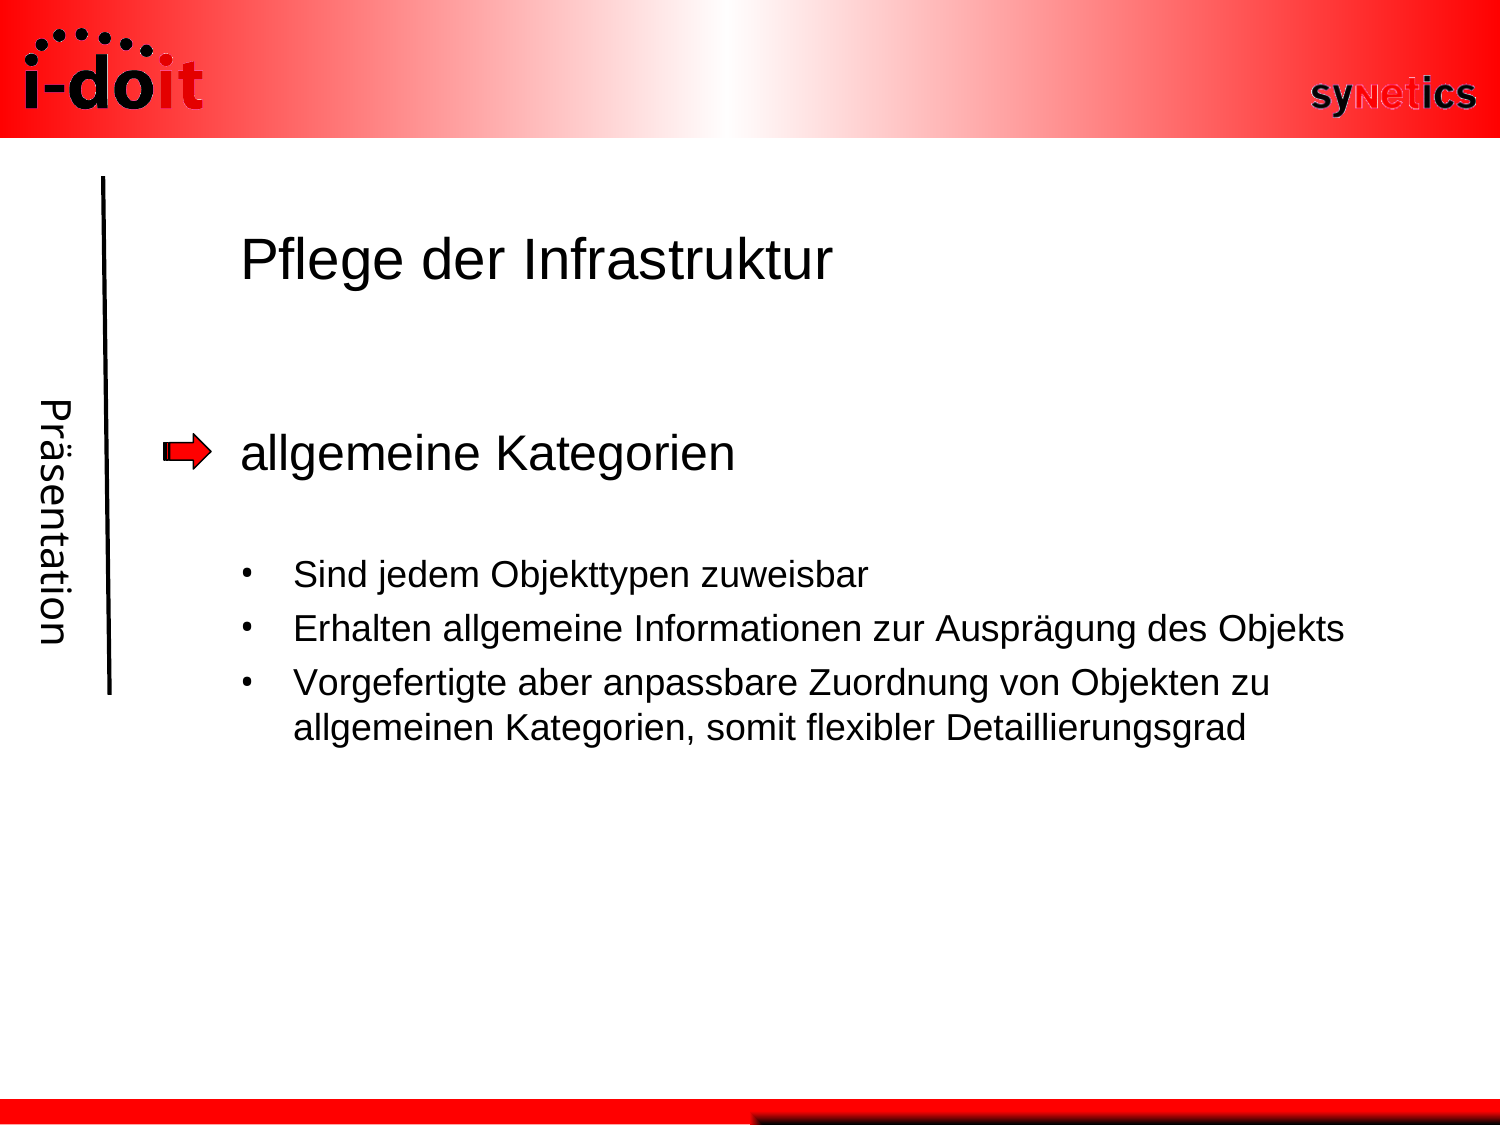

Pflege der Infrastruktur
allgemeine Kategorien
Sind jedem Objekttypen zuweisbar
Erhalten allgemeine Informationen zur Ausprägung des Objekts
Vorgefertigte aber anpassbare Zuordnung von Objekten zu allgemeinen Kategorien, somit flexibler Detaillierungsgrad